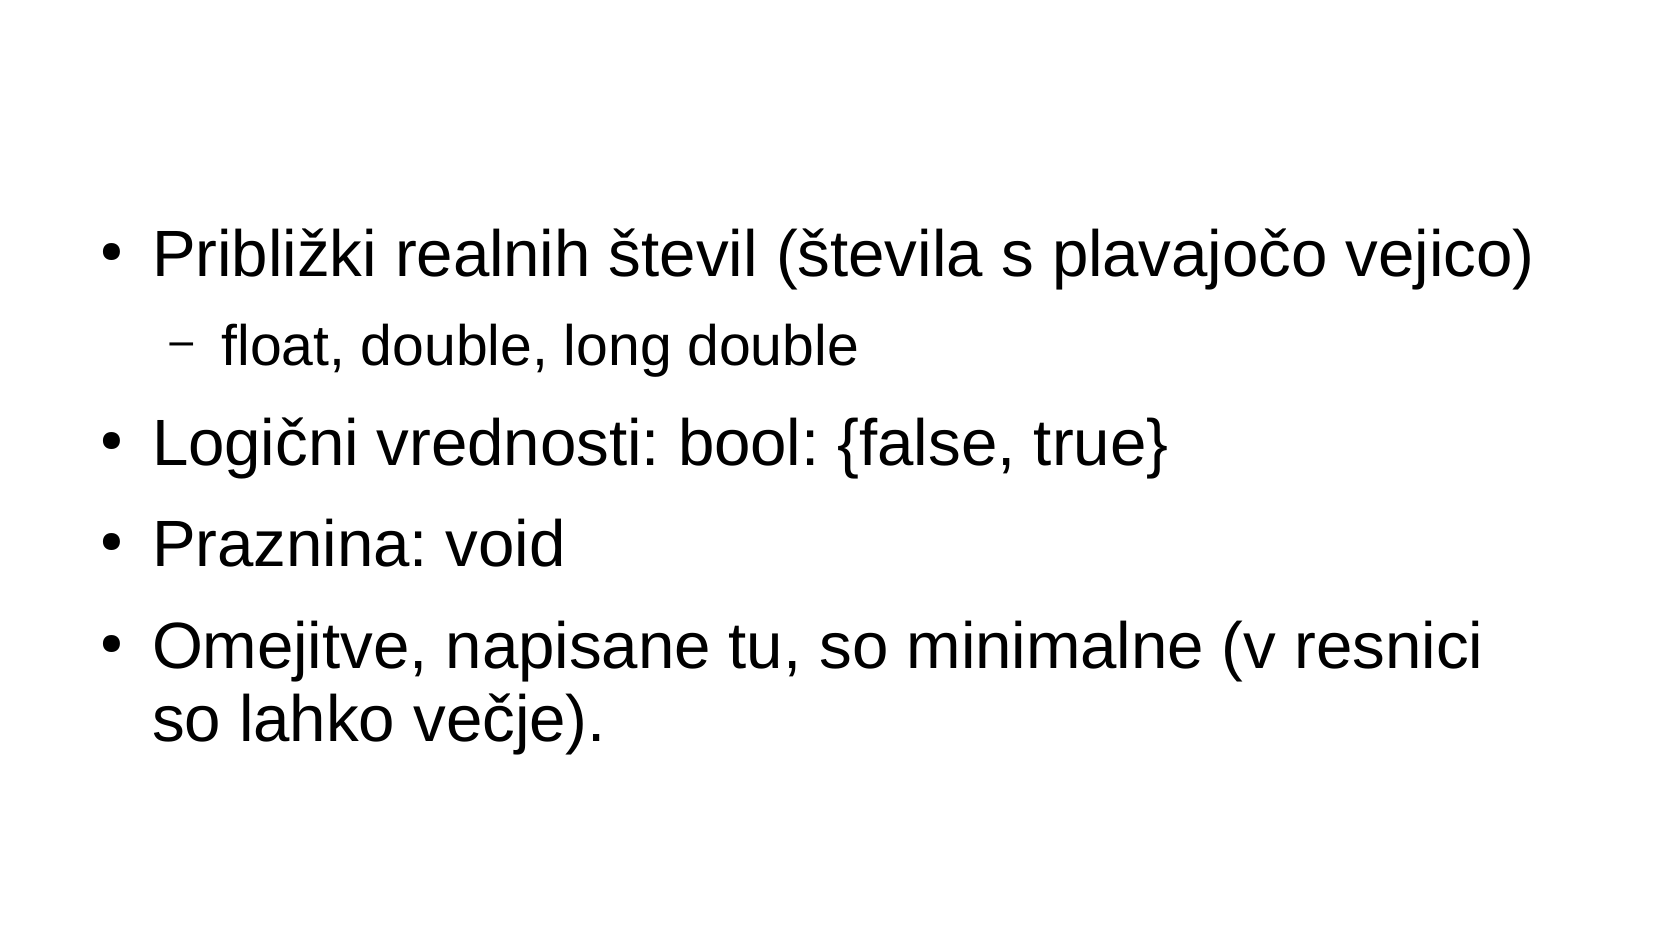

#
Približki realnih števil (števila s plavajočo vejico)
float, double, long double
Logični vrednosti: bool: {false, true}
Praznina: void
Omejitve, napisane tu, so minimalne (v resnici so lahko večje).